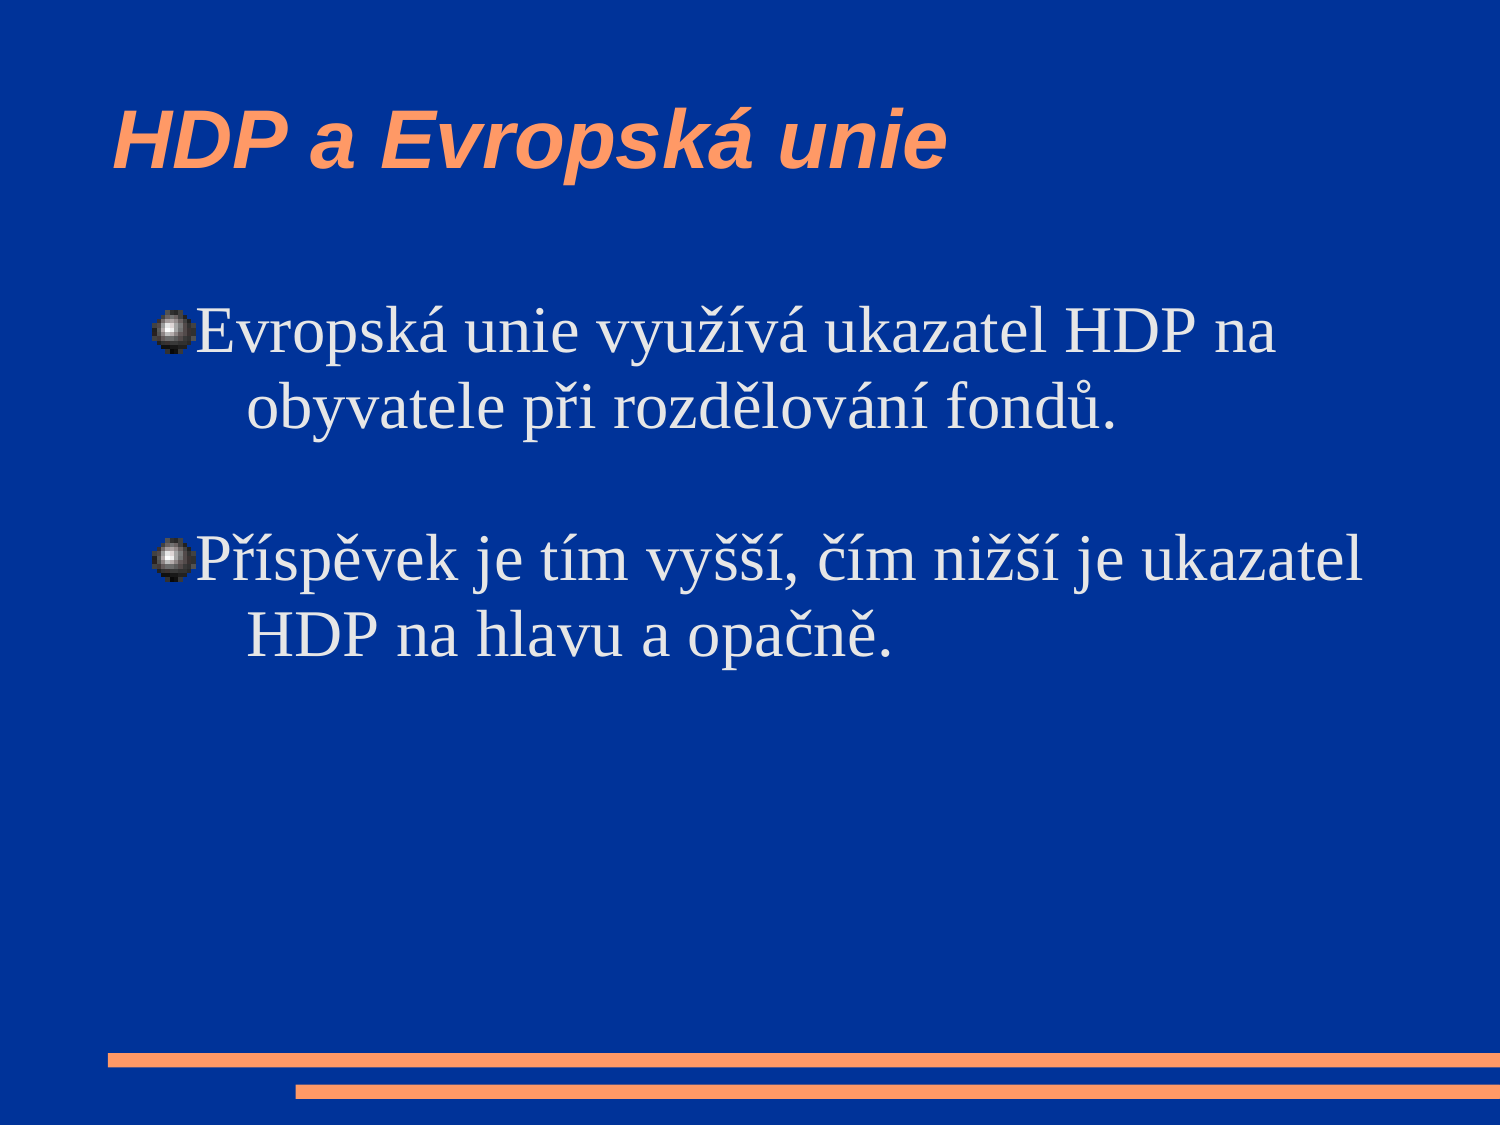

# HDP a Evropská unie
Evropská unie využívá ukazatel HDP na obyvatele při rozdělování fondů.
Příspěvek je tím vyšší, čím nižší je ukazatel HDP na hlavu a opačně.